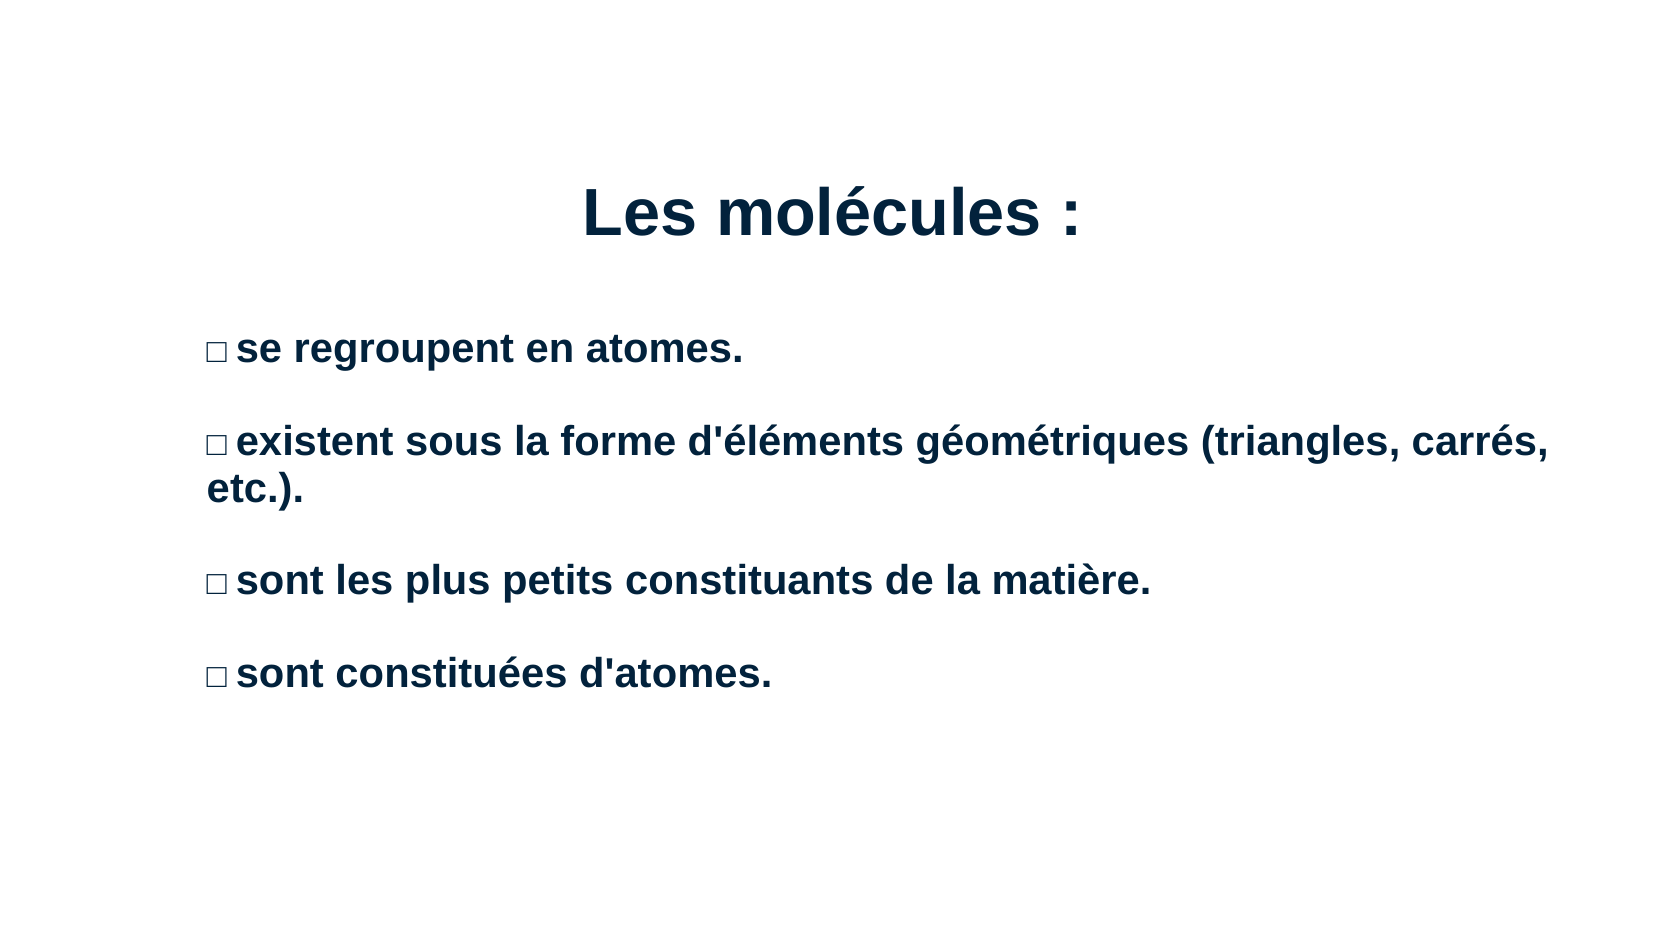

# Les molécules :
□ se regroupent en atomes.
□ existent sous la forme d'éléments géométriques (triangles, carrés, etc.).
□ sont les plus petits constituants de la matière.
□ sont constituées d'atomes.